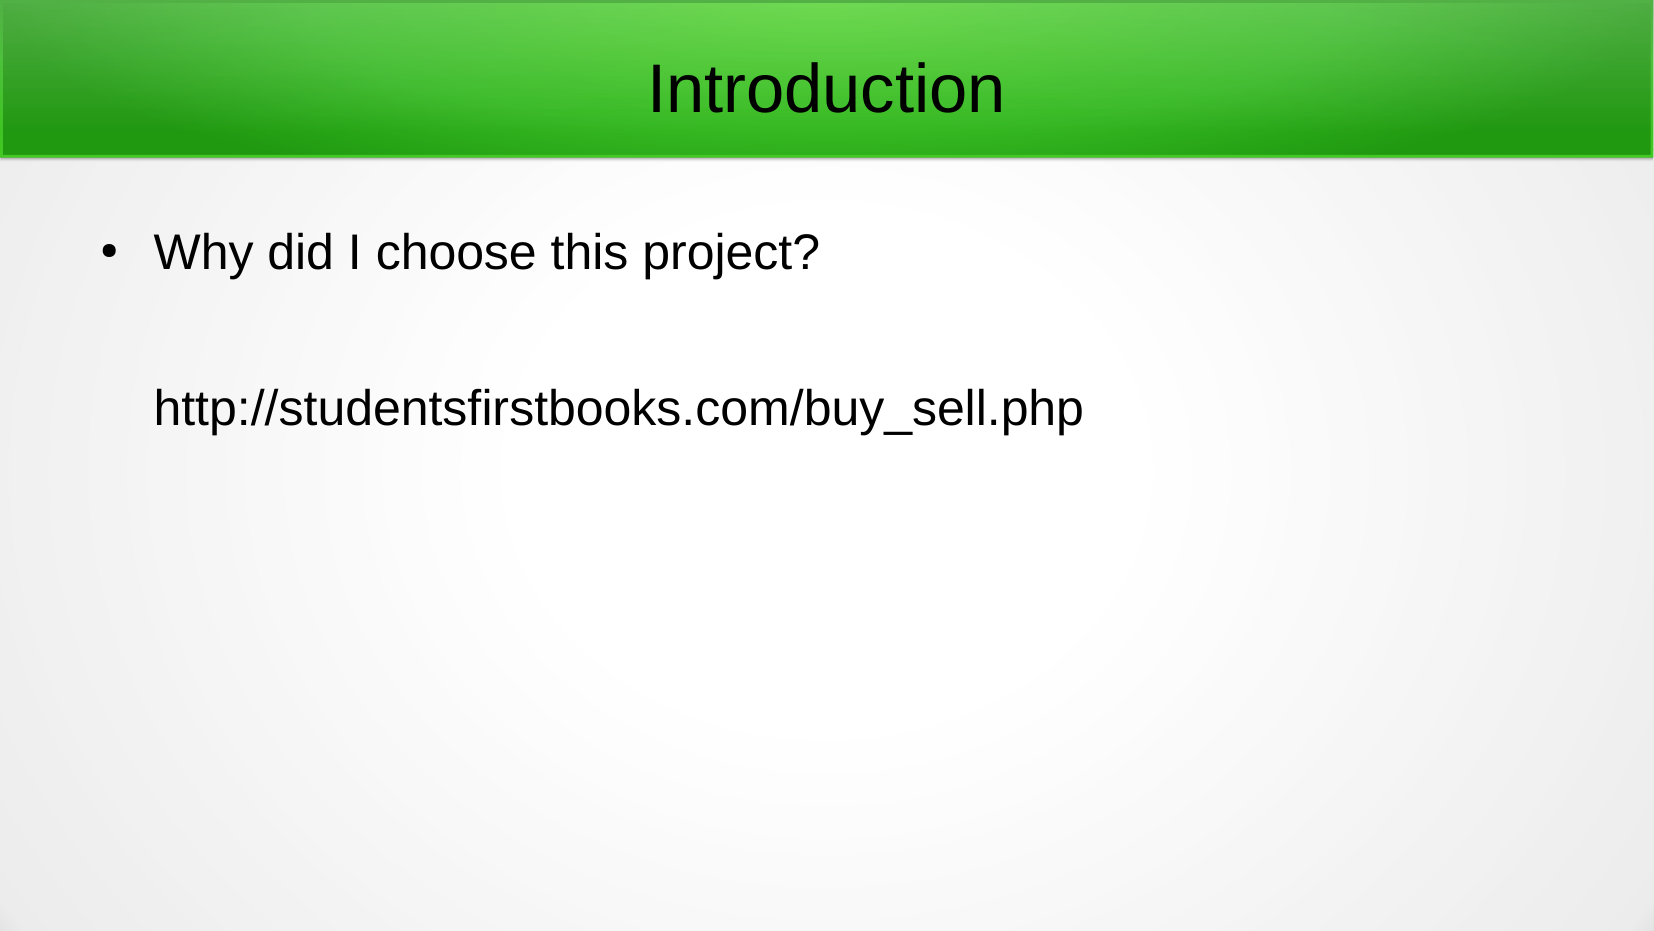

# Introduction
Why did I choose this project?
http://studentsfirstbooks.com/buy_sell.php